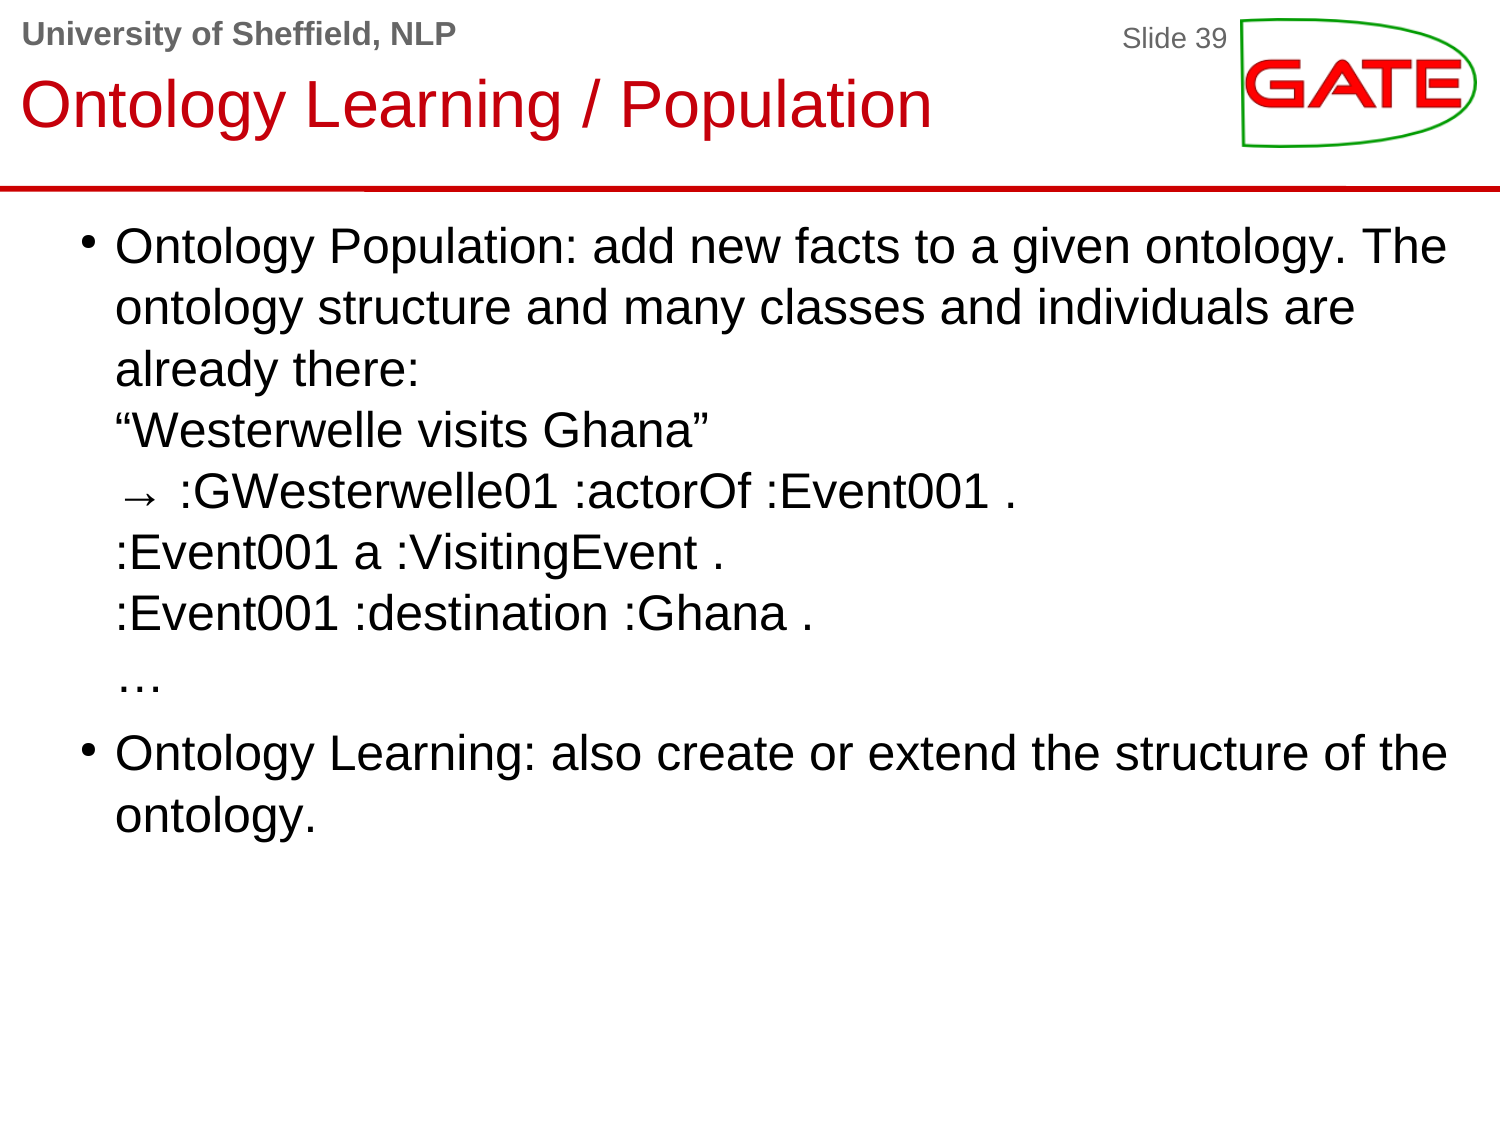

39
# Ontology Learning / Population
Ontology Population: add new facts to a given ontology. The ontology structure and many classes and individuals are already there:
“Westerwelle visits Ghana”
→ :GWesterwelle01 :actorOf :Event001 .
:Event001 a :VisitingEvent .
:Event001 :destination :Ghana .
…
Ontology Learning: also create or extend the structure of the ontology.